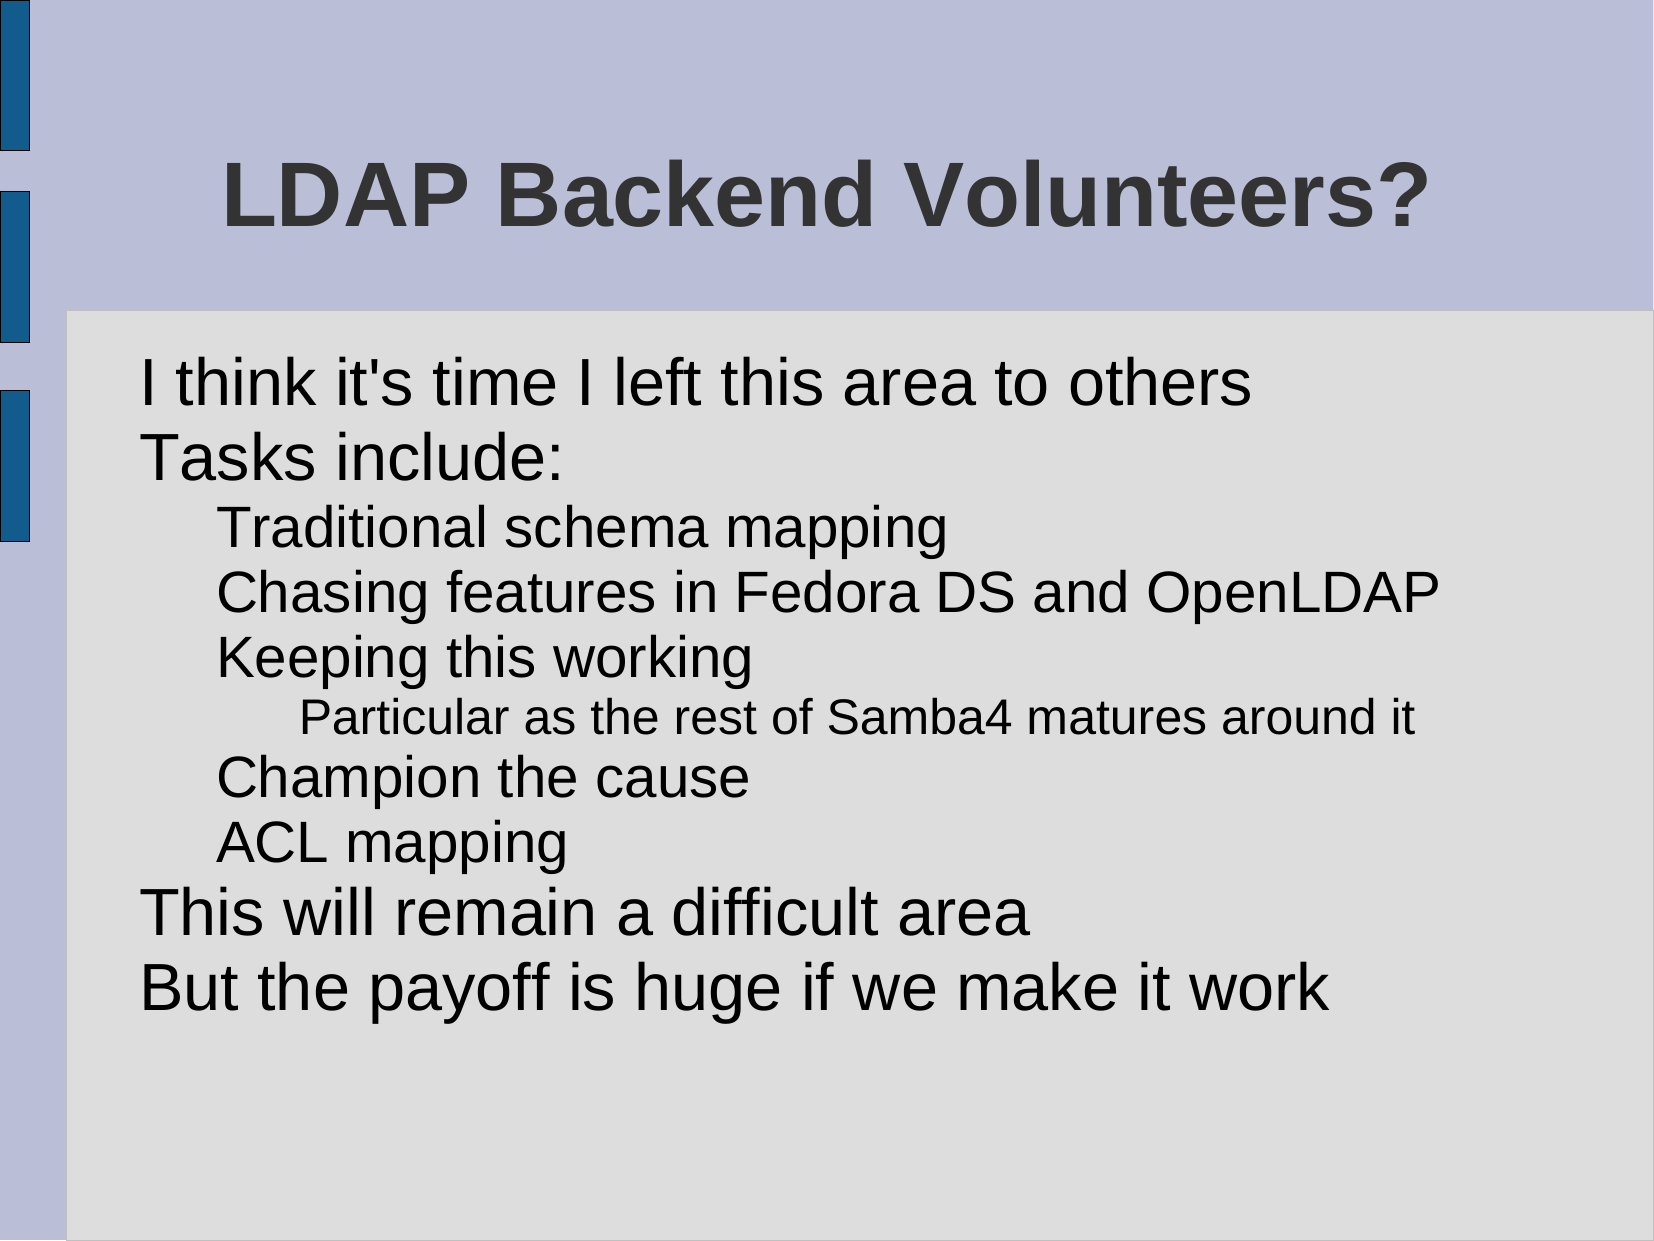

# LDAP Backend Volunteers?
I think it's time I left this area to others
Tasks include:
Traditional schema mapping
Chasing features in Fedora DS and OpenLDAP
Keeping this working
Particular as the rest of Samba4 matures around it
Champion the cause
ACL mapping
This will remain a difficult area
But the payoff is huge if we make it work